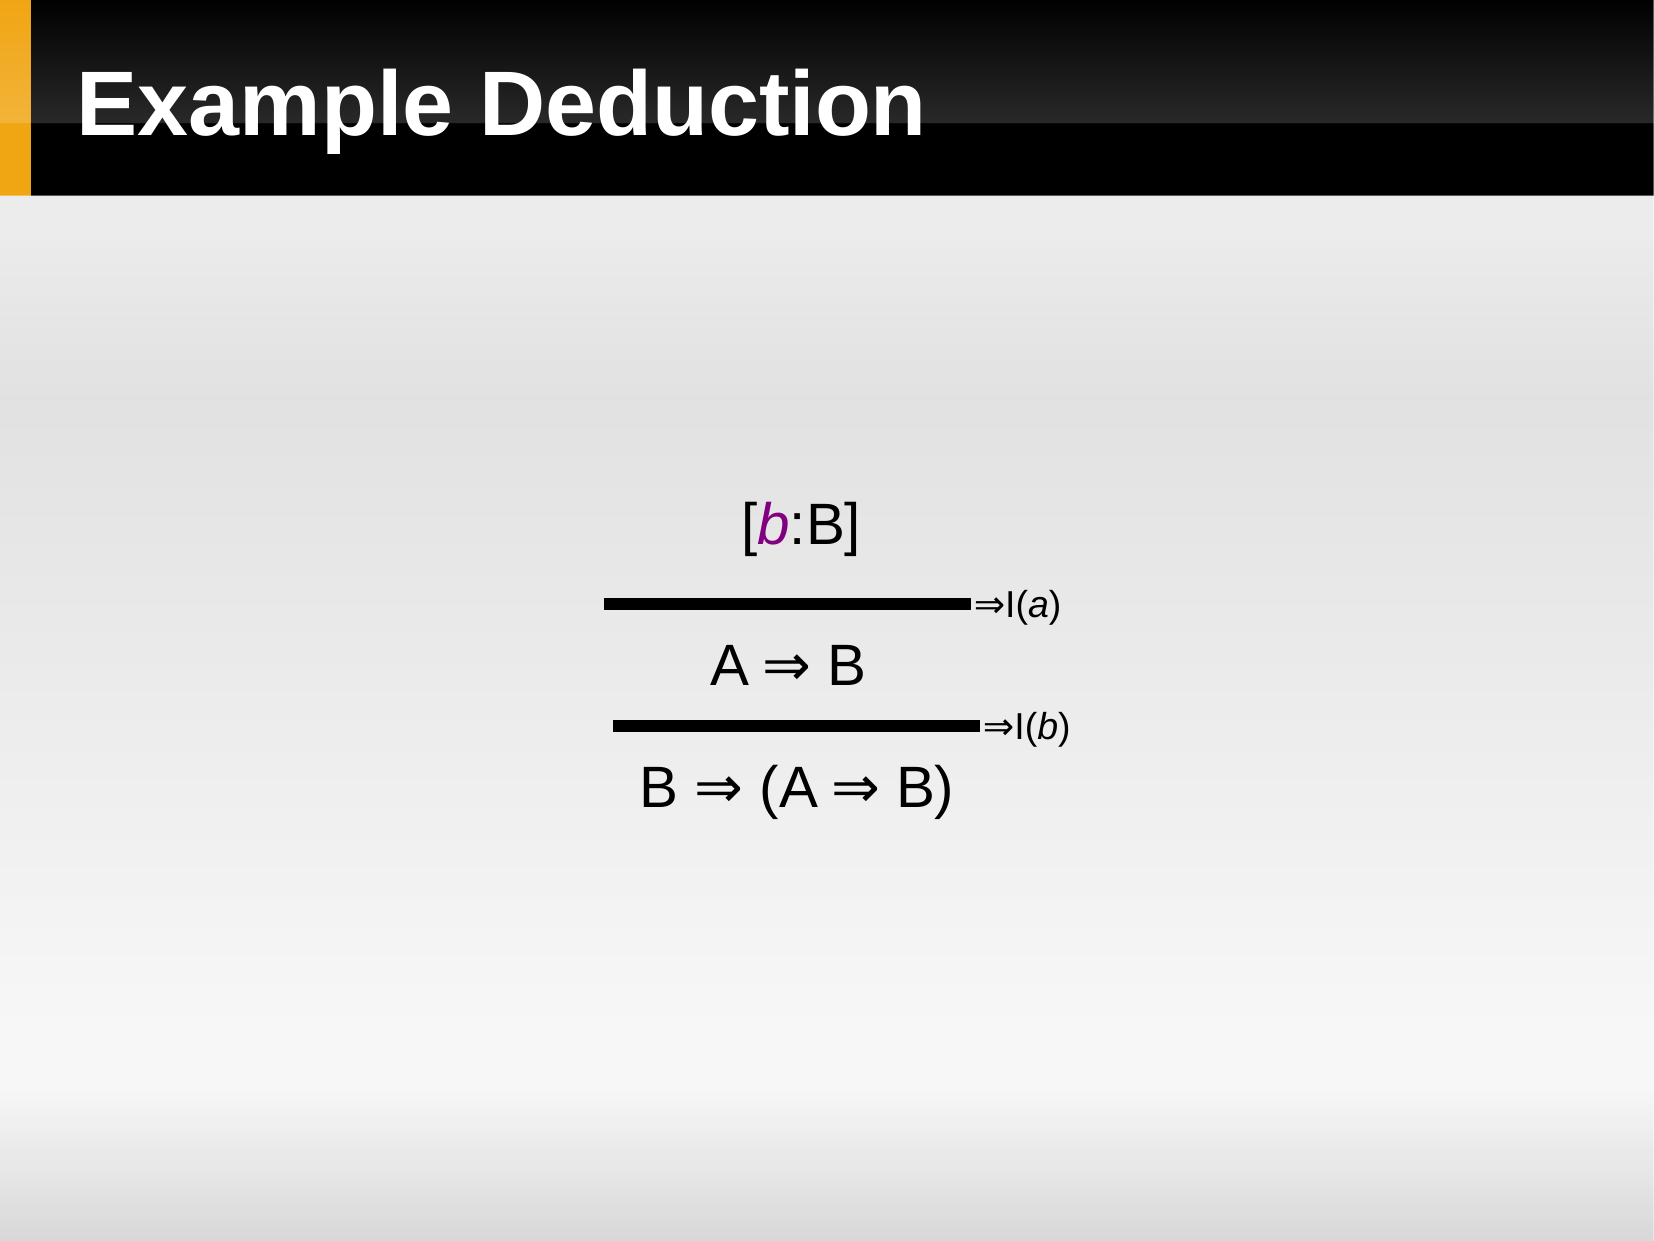

# Example Deduction
[b:B]
⇒I(a)
A ⇒ B
⇒I(b)
B ⇒ (A ⇒ B)